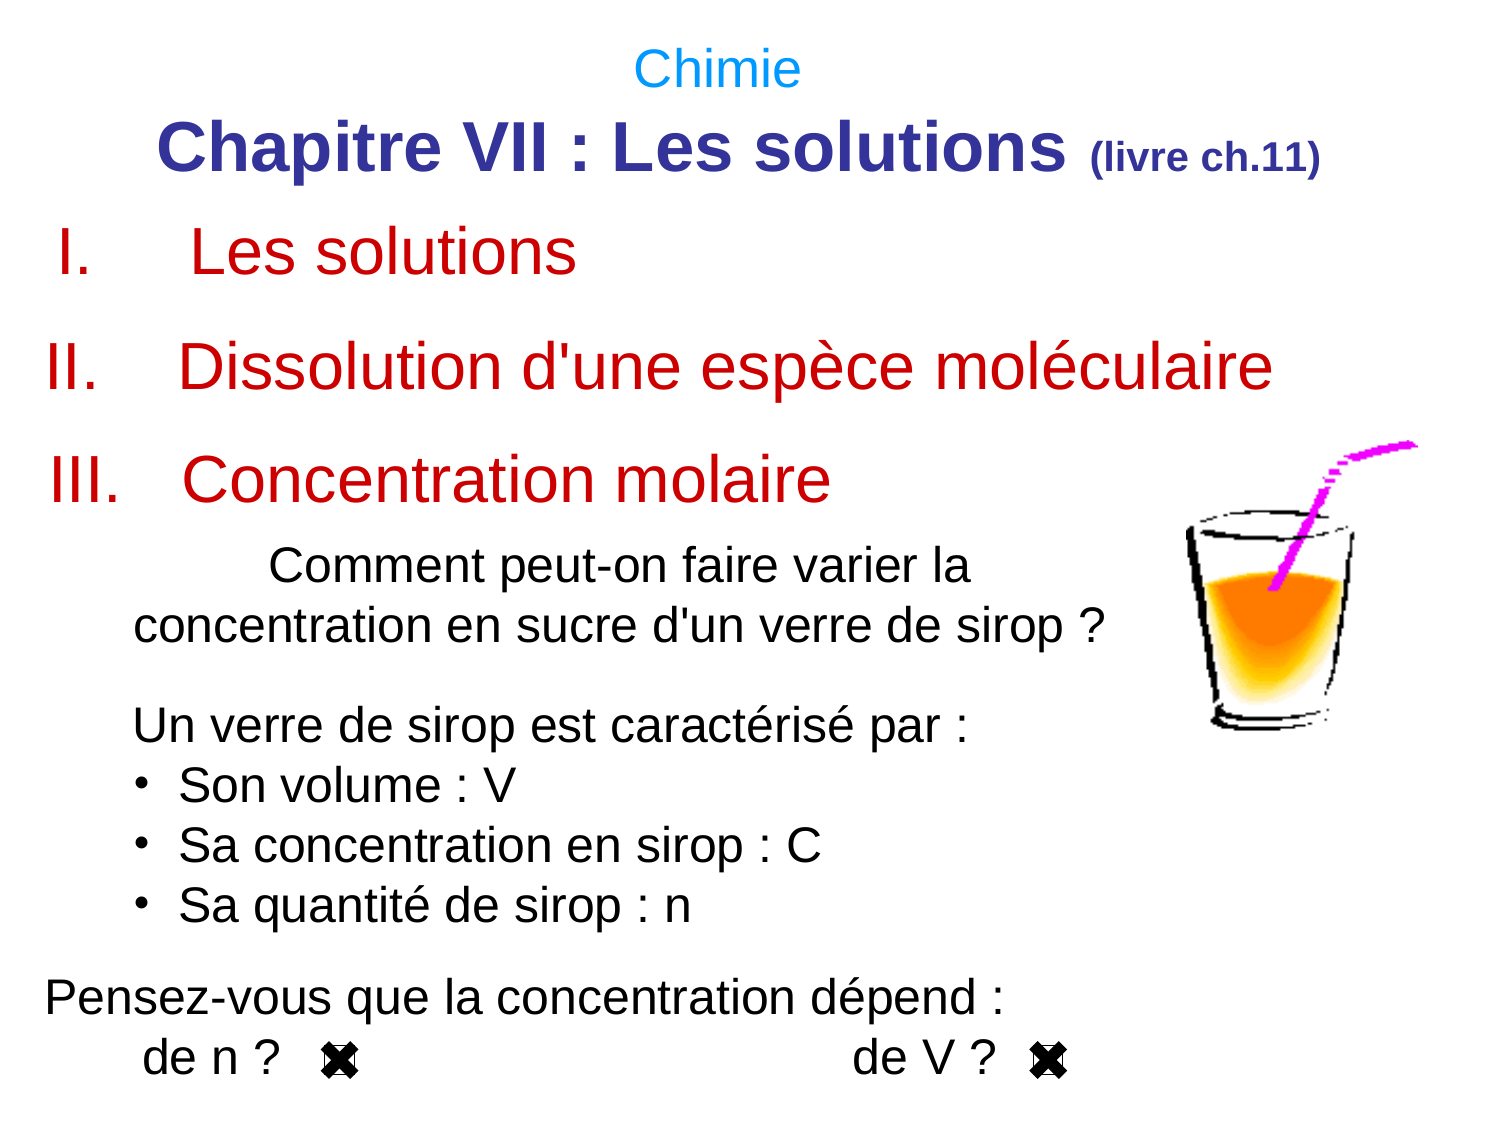

# Chimie Chapitre VII : Les solutions (livre ch.11)
I.	Les solutions
II.	Dissolution d'une espèce moléculaire
III.	Concentration molaire
Comment peut-on faire varier la concentration en sucre d'un verre de sirop ?
Un verre de sirop est caractérisé par :
 Son volume : V
 Sa concentration en sirop : C
 Sa quantité de sirop : n
Pensez-vous que la concentration dépend :
 de n ? de V ?